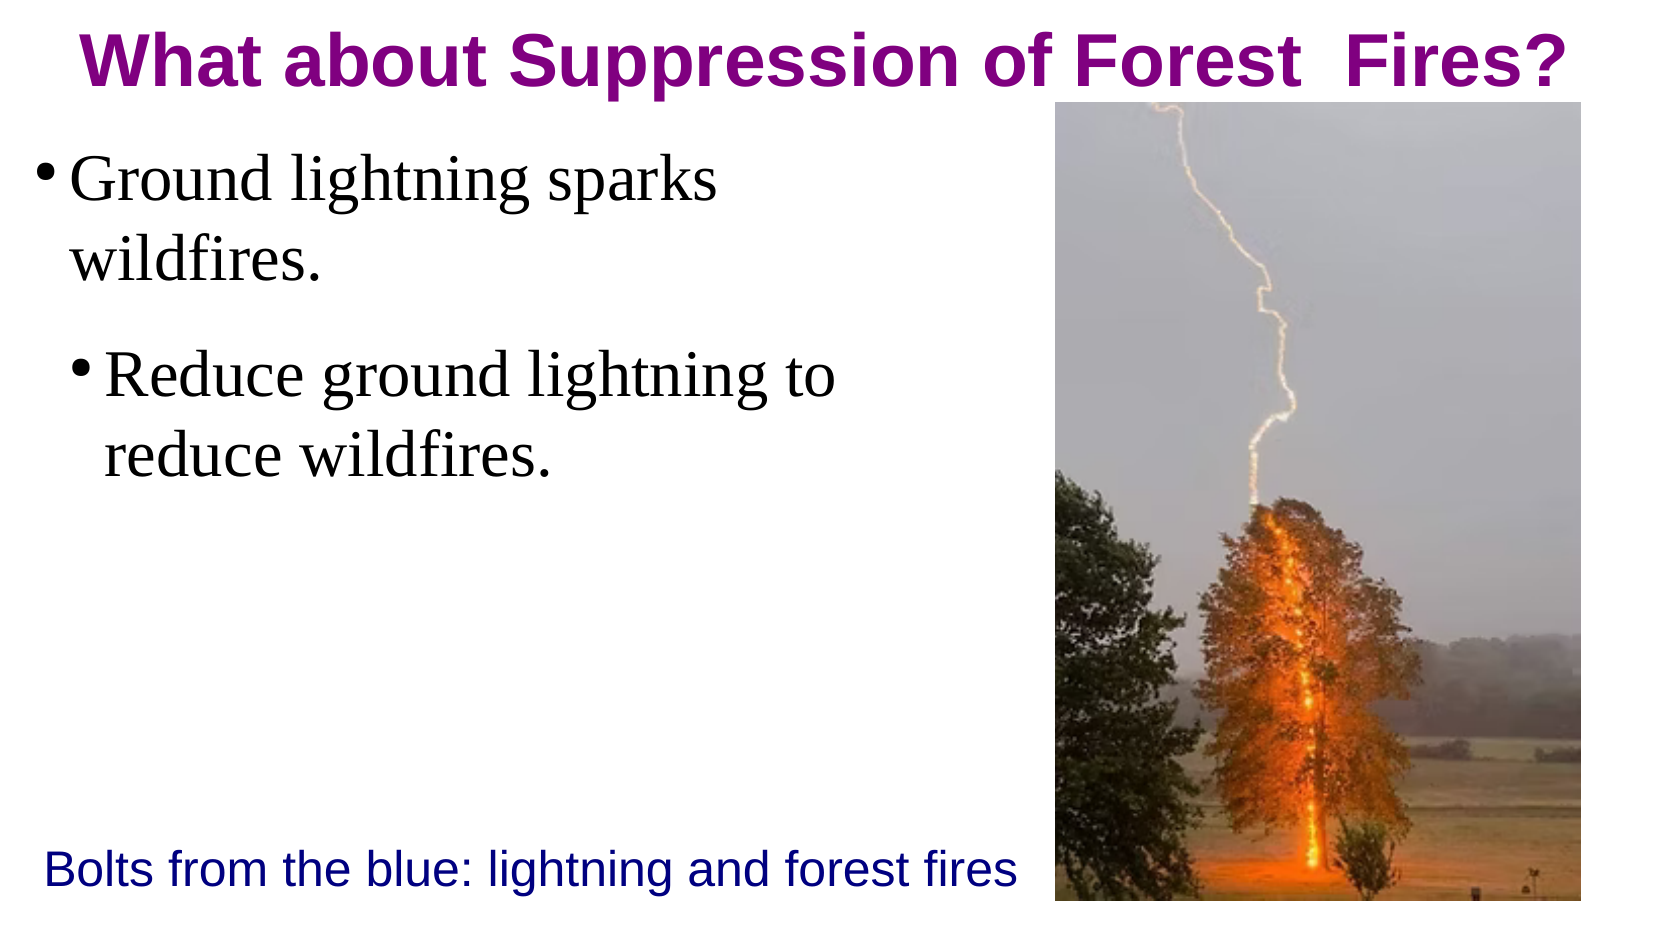

# What about Suppression of Forest Fires?
Ground lightning sparks wildfires.
Reduce ground lightning to reduce wildfires.
Bolts from the blue: lightning and forest fires